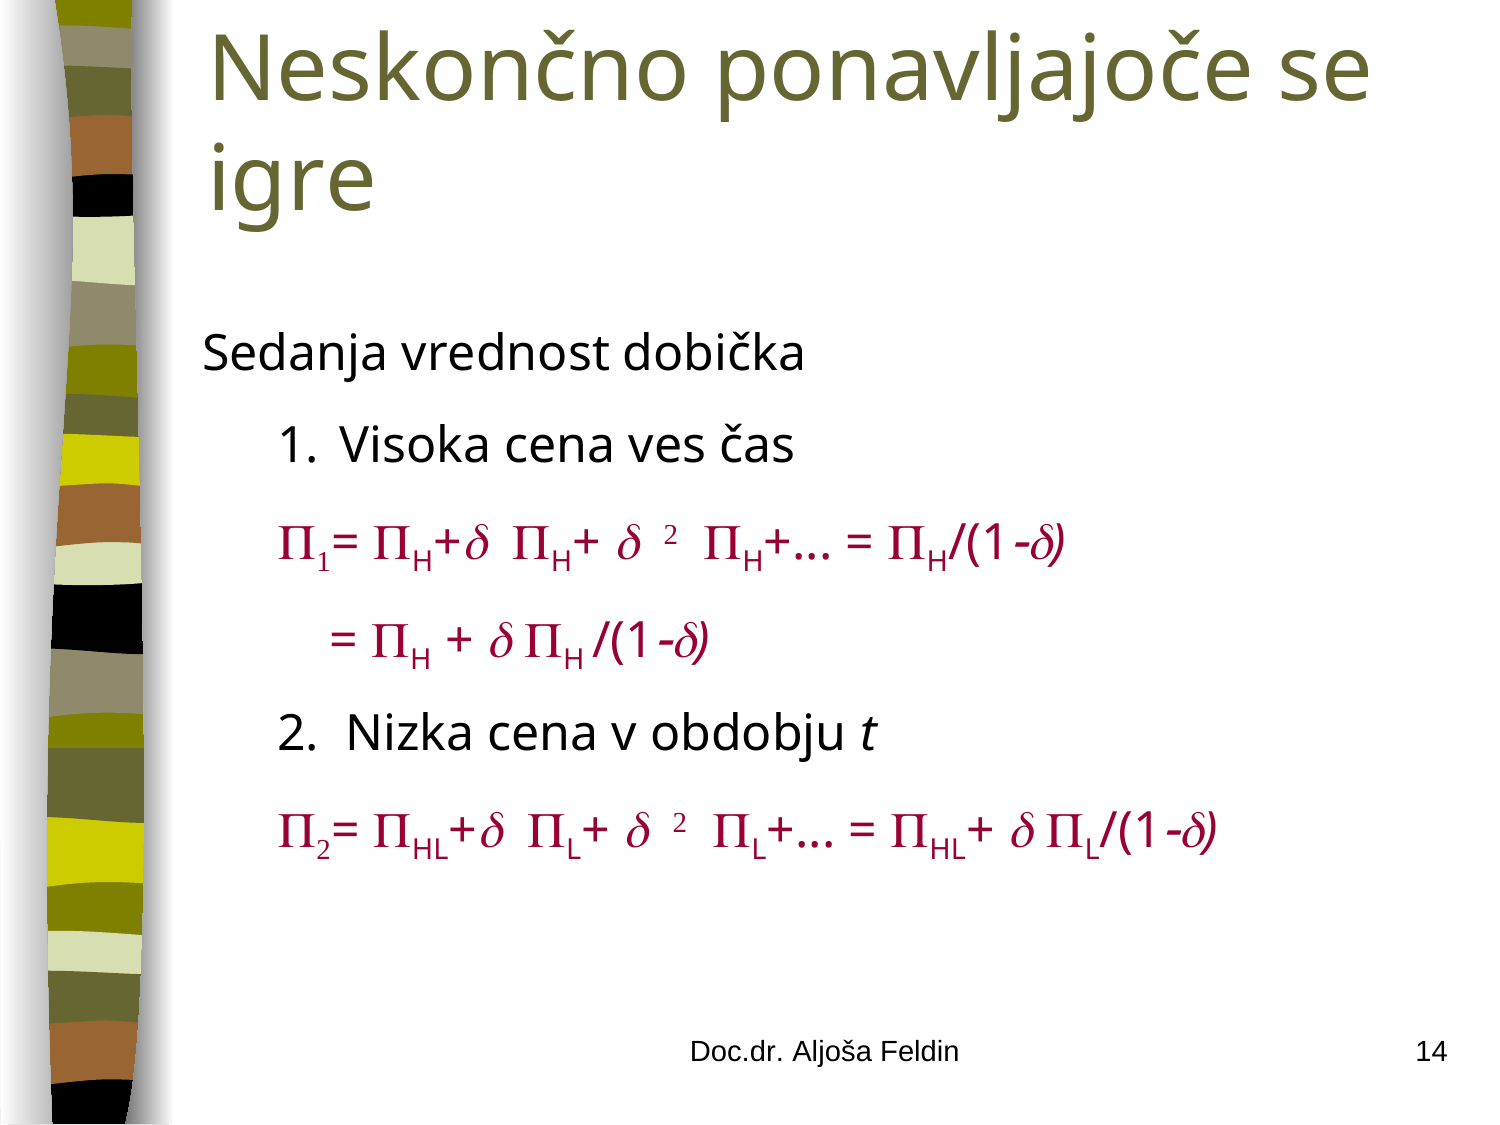

Neskončno ponavljajoče se igre
# Sedanja vrednost dobička
Visoka cena ves čas
= H+H+ H+... = H/(1)
 = H +  H /(1)
2. Nizka cena v obdobju t
= HL+L+ L+... = HL+  L/(1)
Doc.dr. Aljoša Feldin